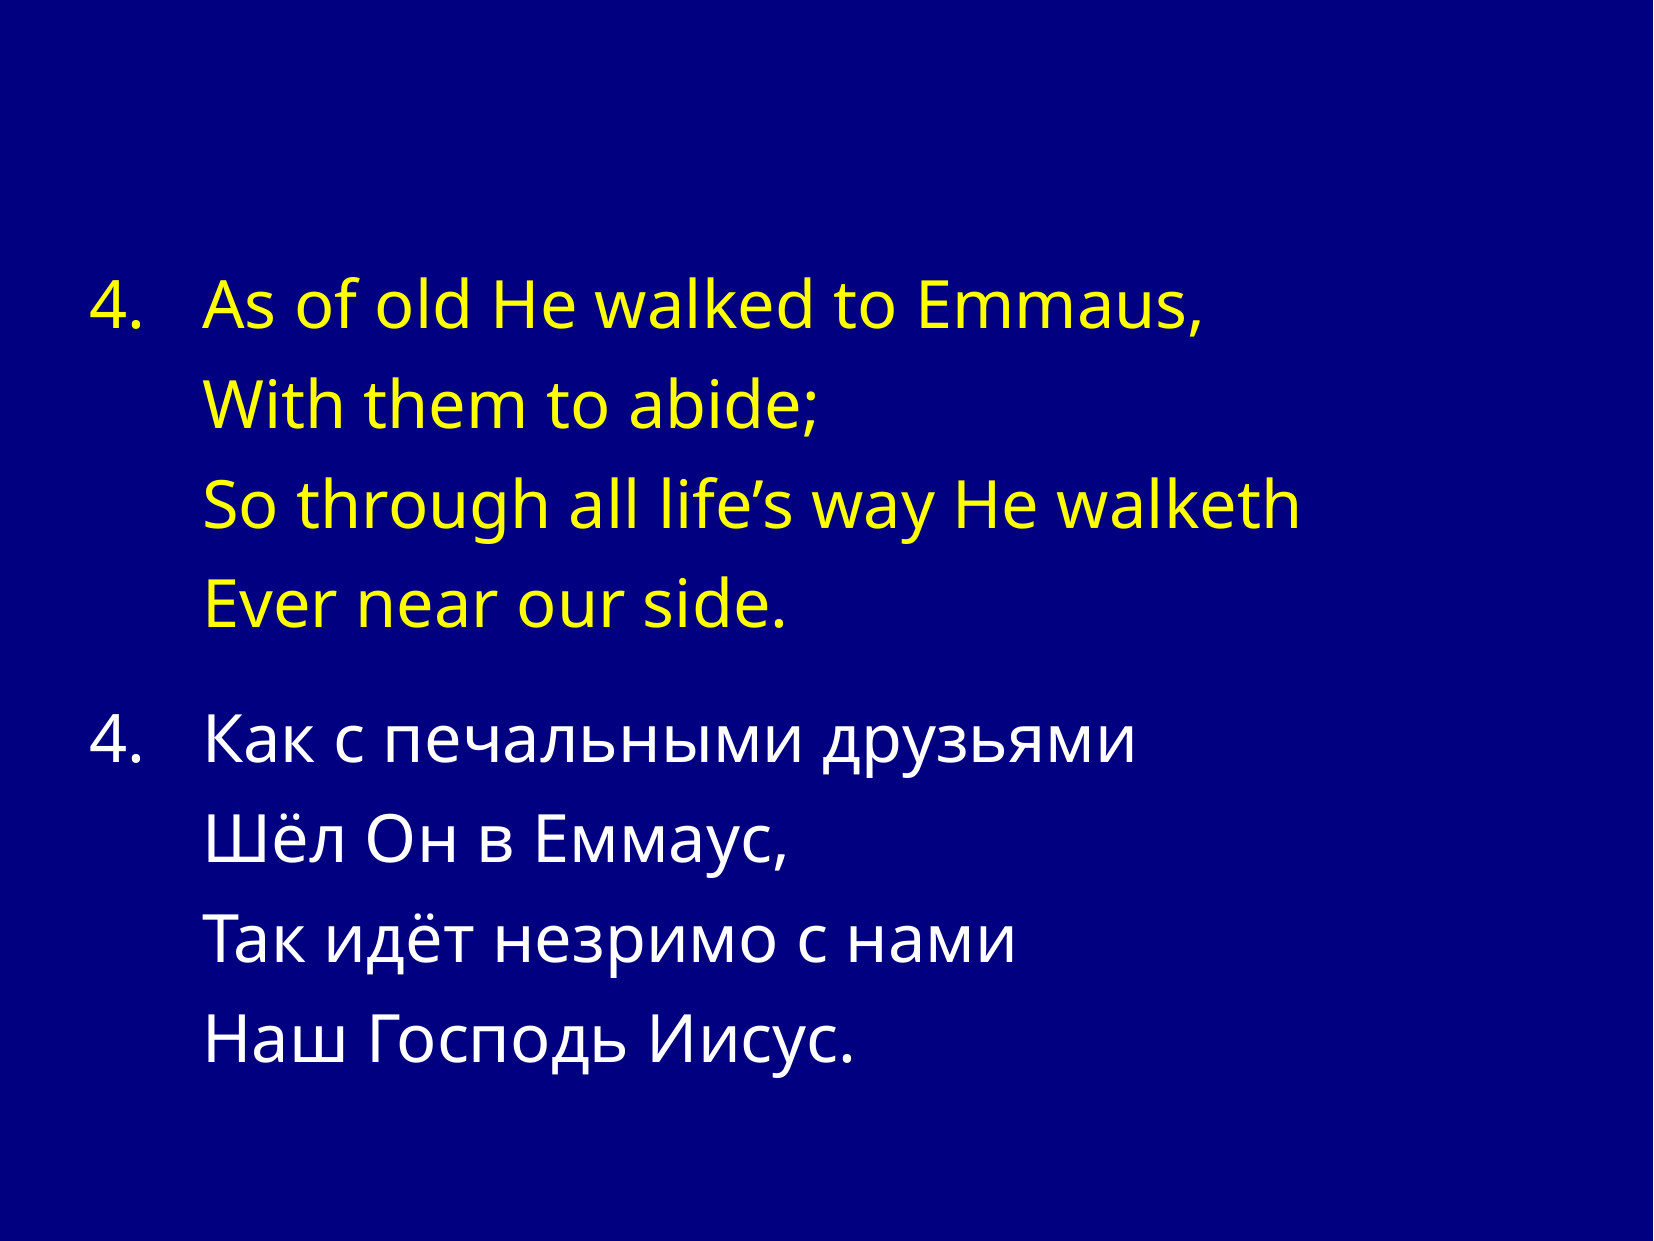

4.	As of old He walked to Emmaus,
	With them to abide;
	So through all life’s way He walketh
	Ever near our side.
4.	Как с печальными друзьями
	Шёл Он в Еммаус,
	Так идёт незримо с нами
	Наш Господь Иисус.